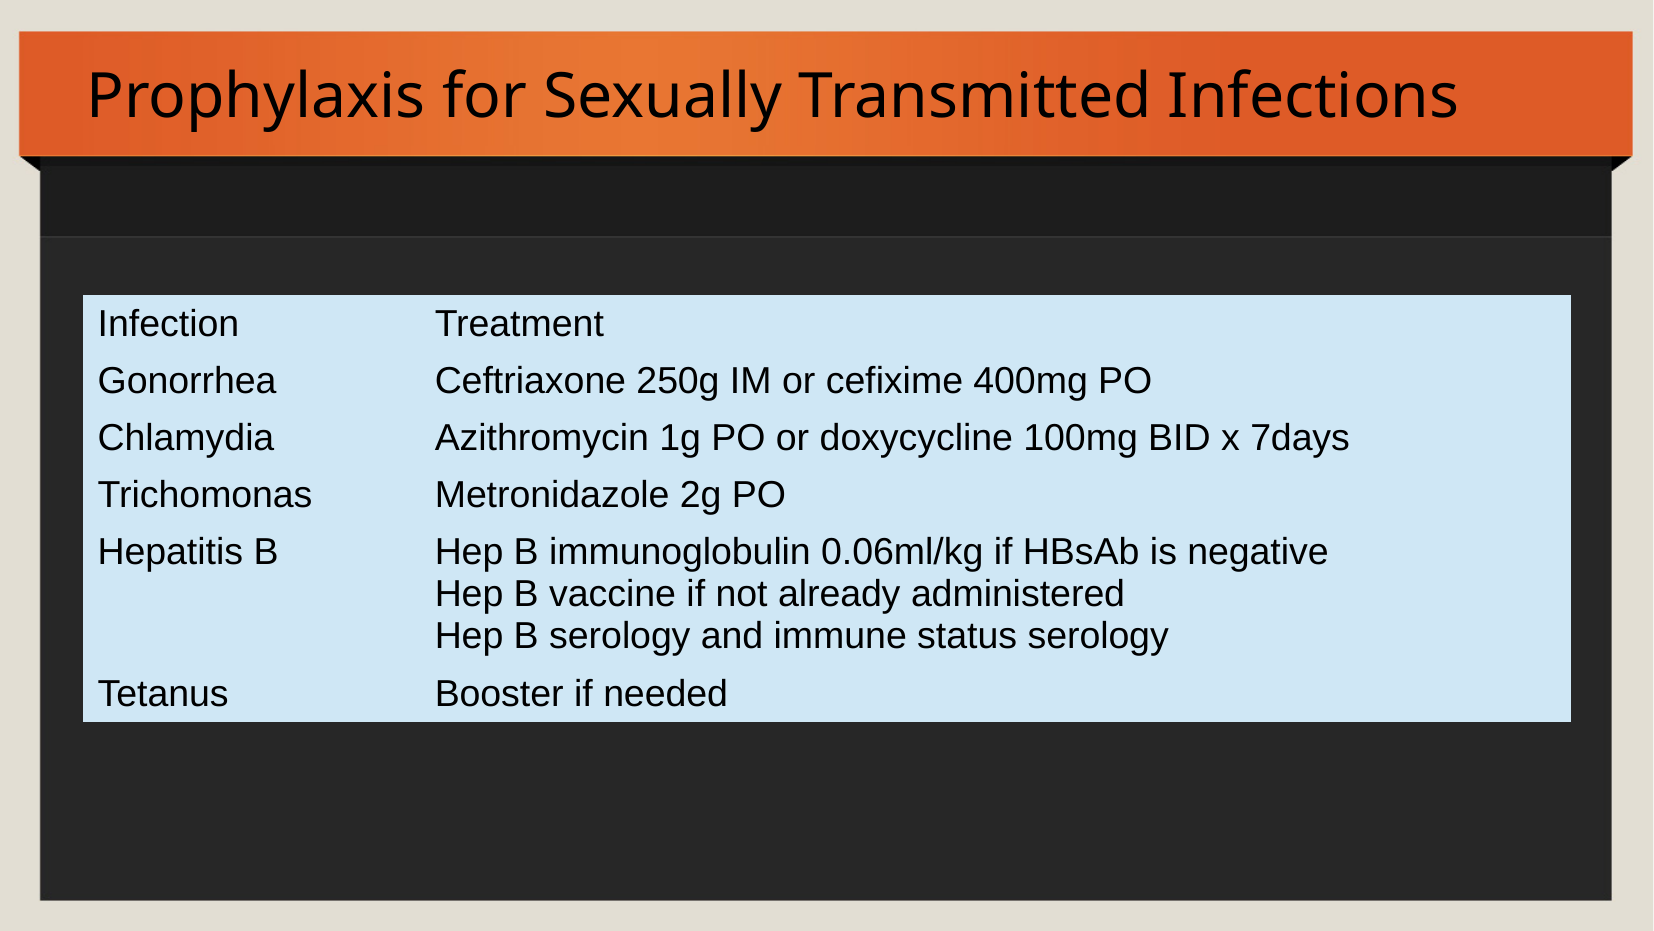

# Prophylaxis for Sexually Transmitted Infections
| Infection | Treatment |
| --- | --- |
| Gonorrhea | Ceftriaxone 250g IM or cefixime 400mg PO |
| Chlamydia | Azithromycin 1g PO or doxycycline 100mg BID x 7days |
| Trichomonas | Metronidazole 2g PO |
| Hepatitis B | Hep B immunoglobulin 0.06ml/kg if HBsAb is negative Hep B vaccine if not already administered Hep B serology and immune status serology |
| Tetanus | Booster if needed |